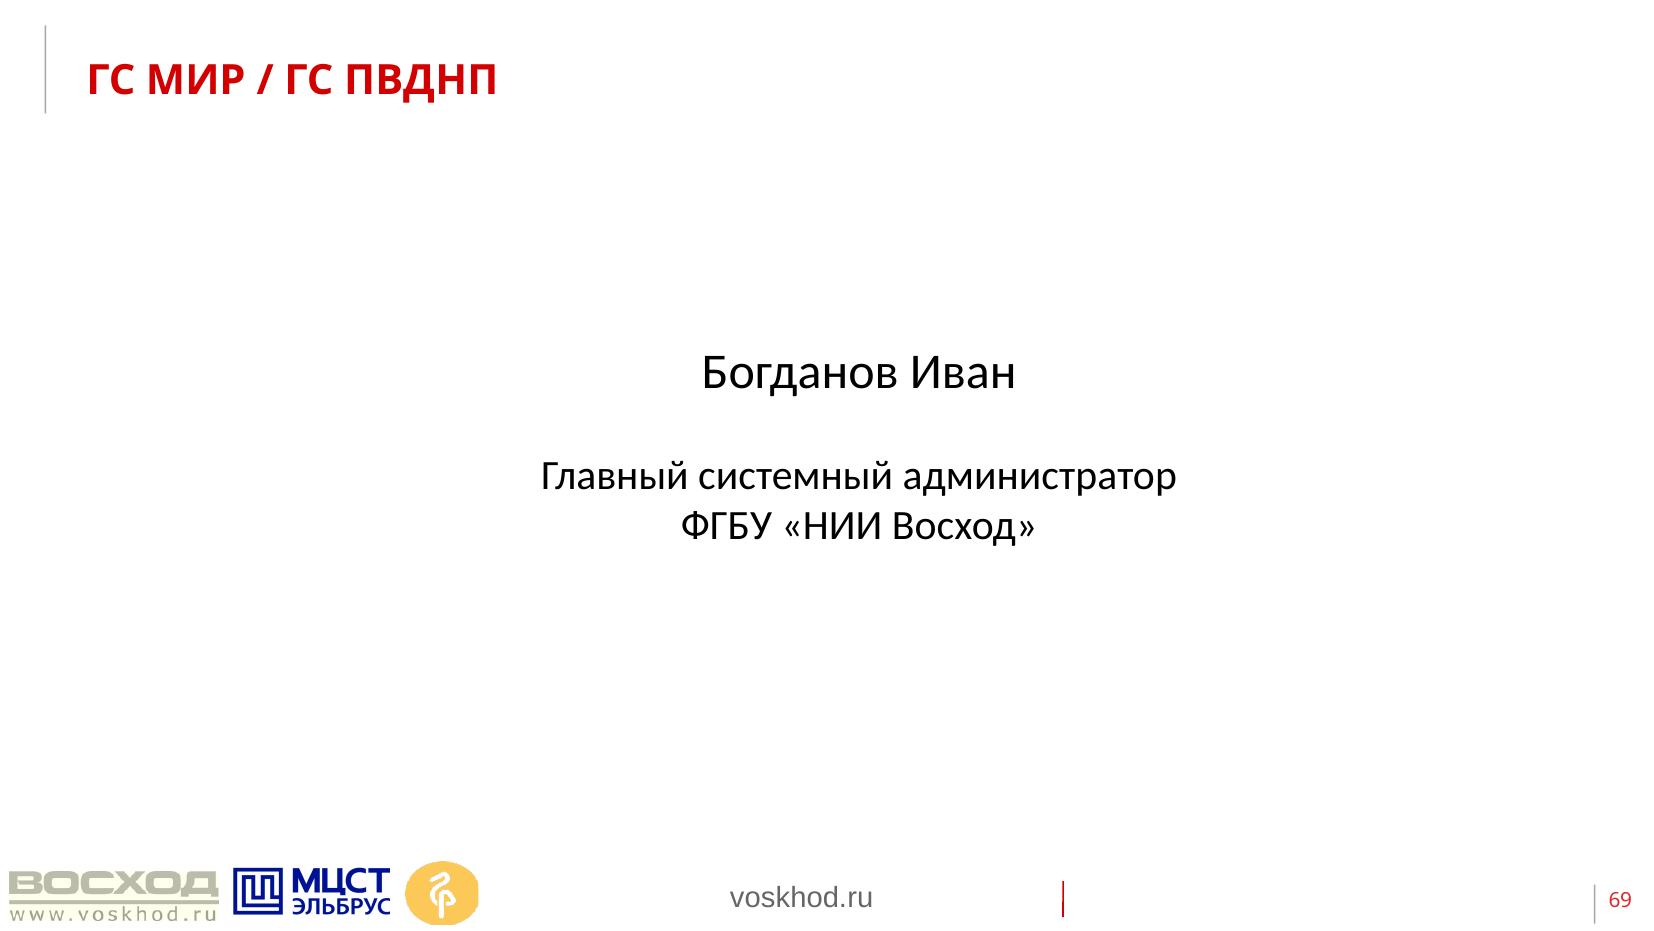

# ГС МИР / ГС ПВДНП
Богданов Иван
Главный системный администратор
ФГБУ «НИИ Восход»